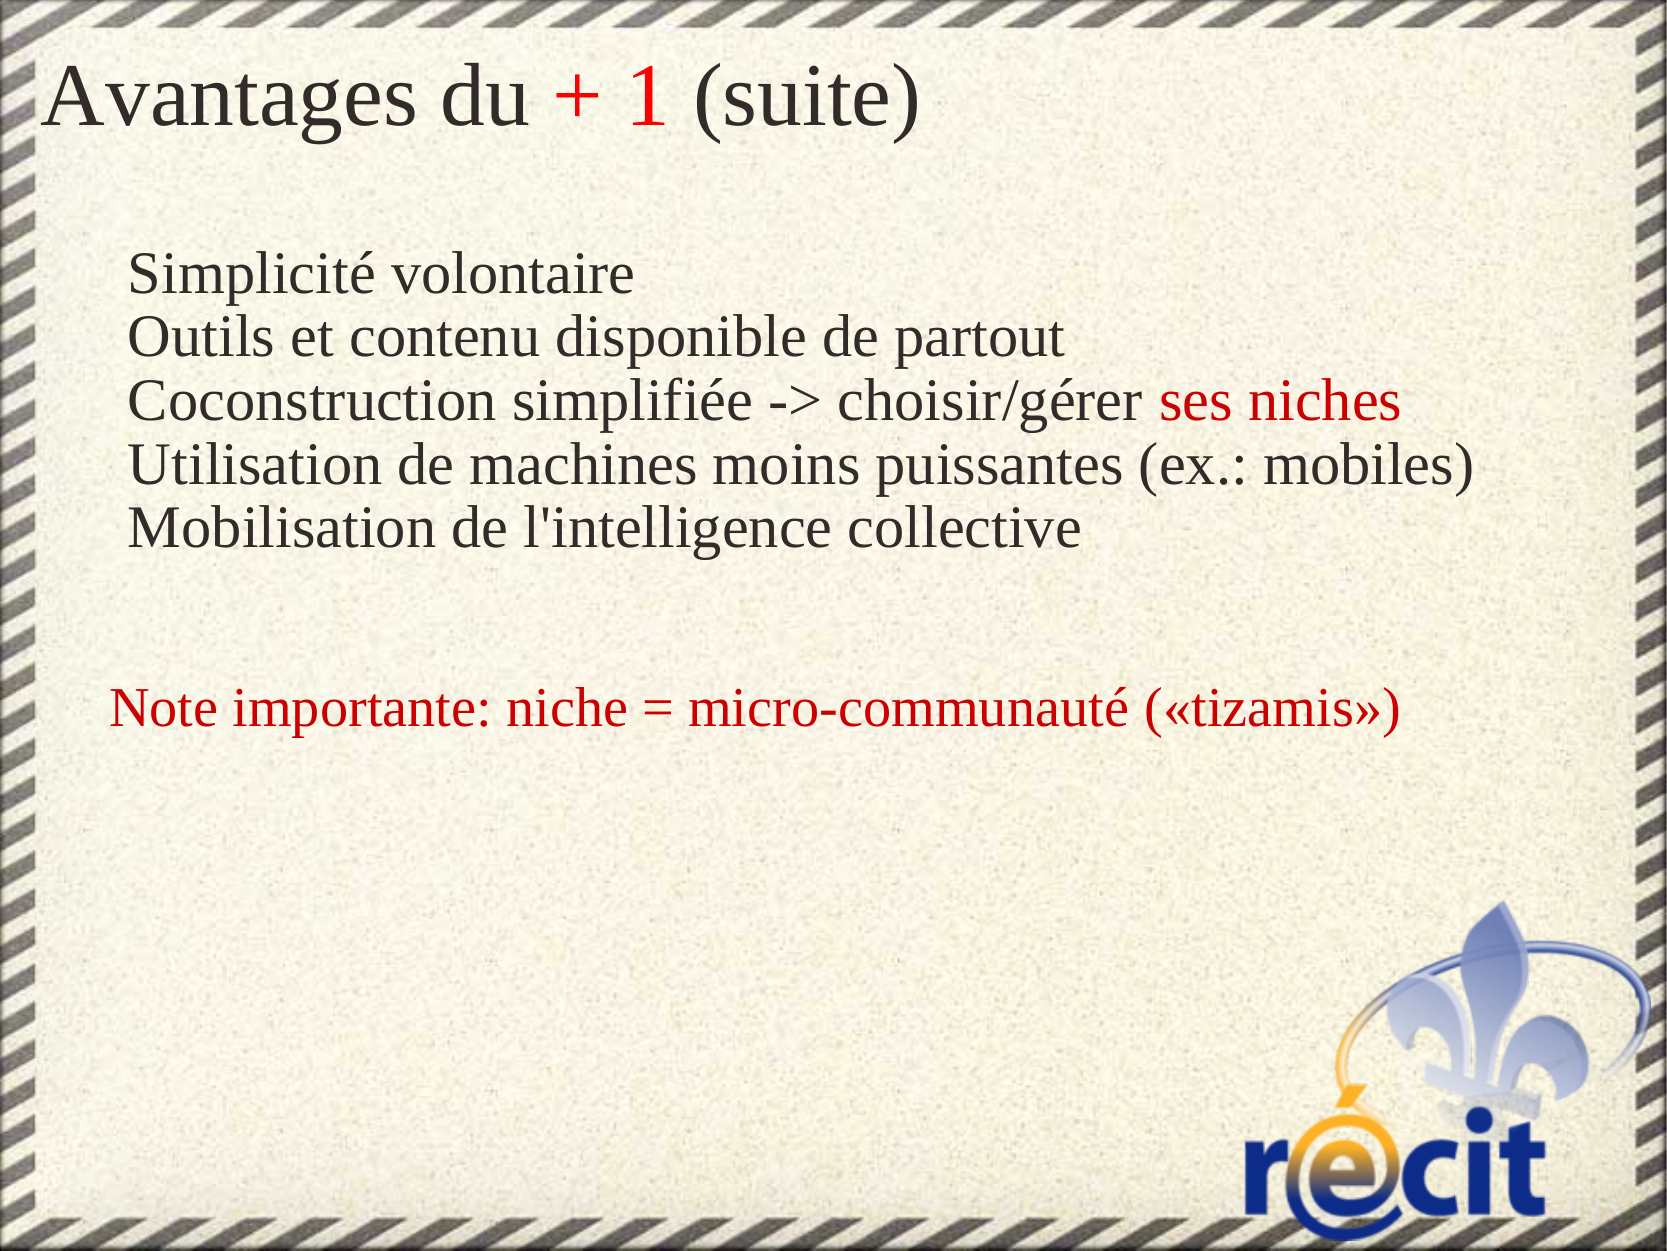

# Avantages du + 1 (suite)
Simplicité volontaire
Outils et contenu disponible de partout
Coconstruction simplifiée -> choisir/gérer ses niches
Utilisation de machines moins puissantes (ex.: mobiles)
Mobilisation de l'intelligence collective
Note importante: niche = micro-communauté («tizamis»)